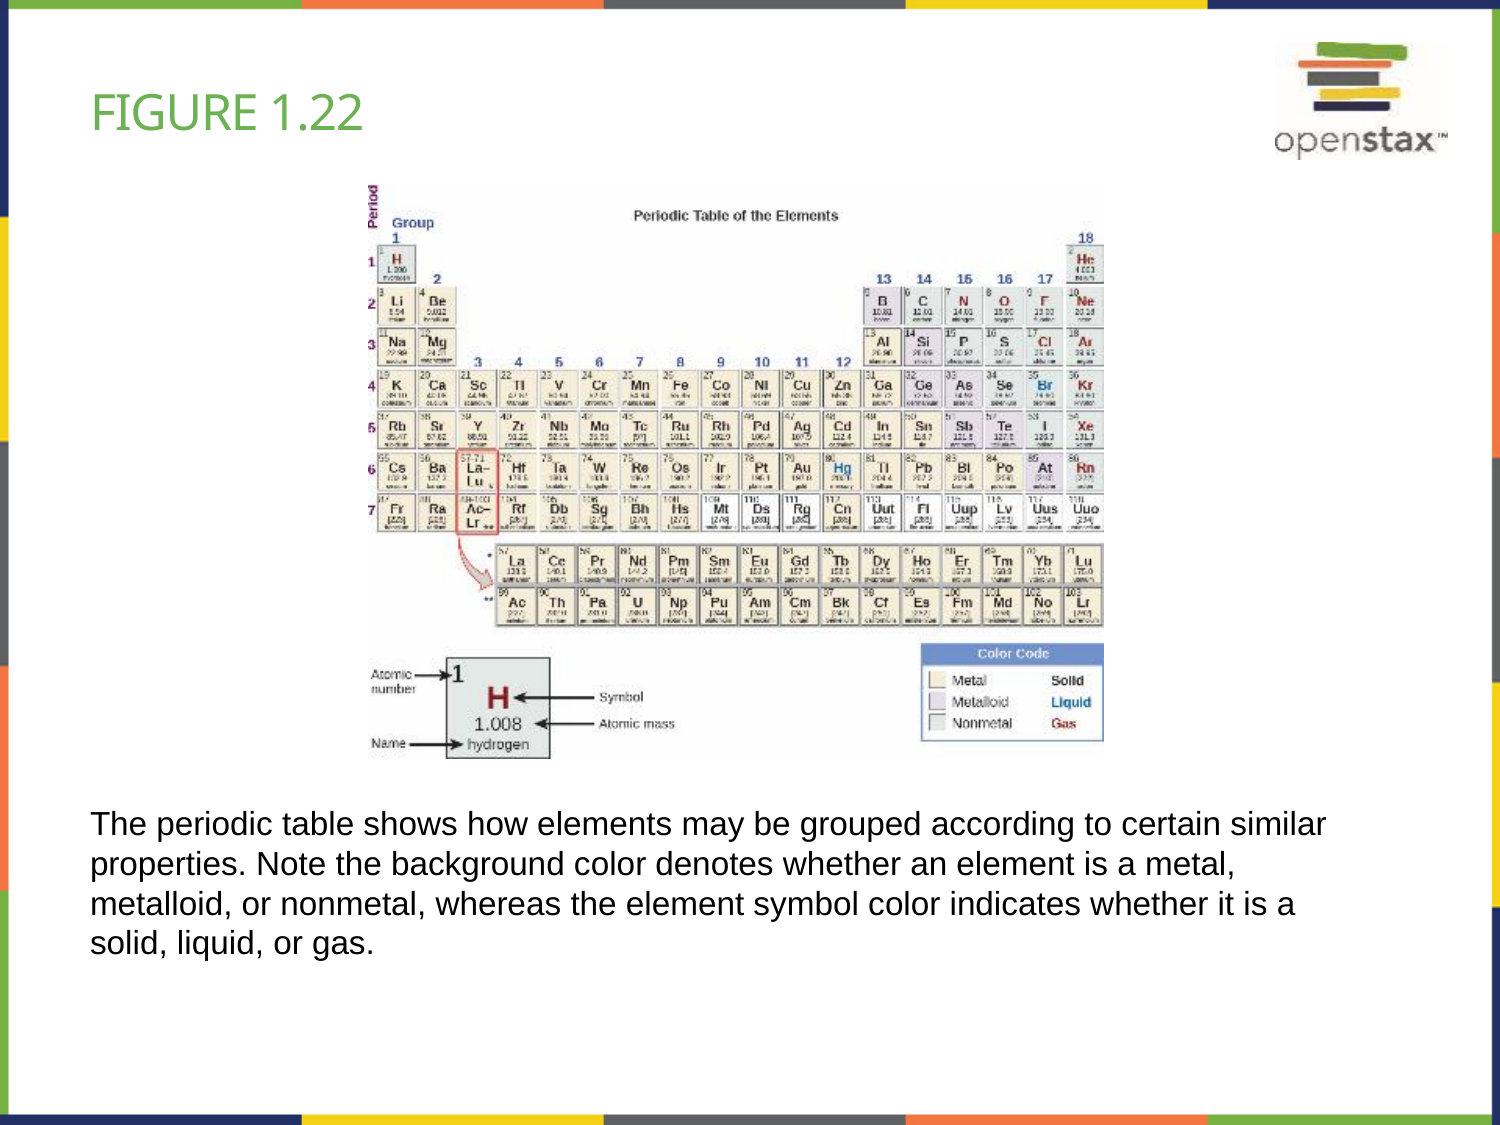

# Figure 1.22
The periodic table shows how elements may be grouped according to certain similar properties. Note the background color denotes whether an element is a metal, metalloid, or nonmetal, whereas the element symbol color indicates whether it is a solid, liquid, or gas.